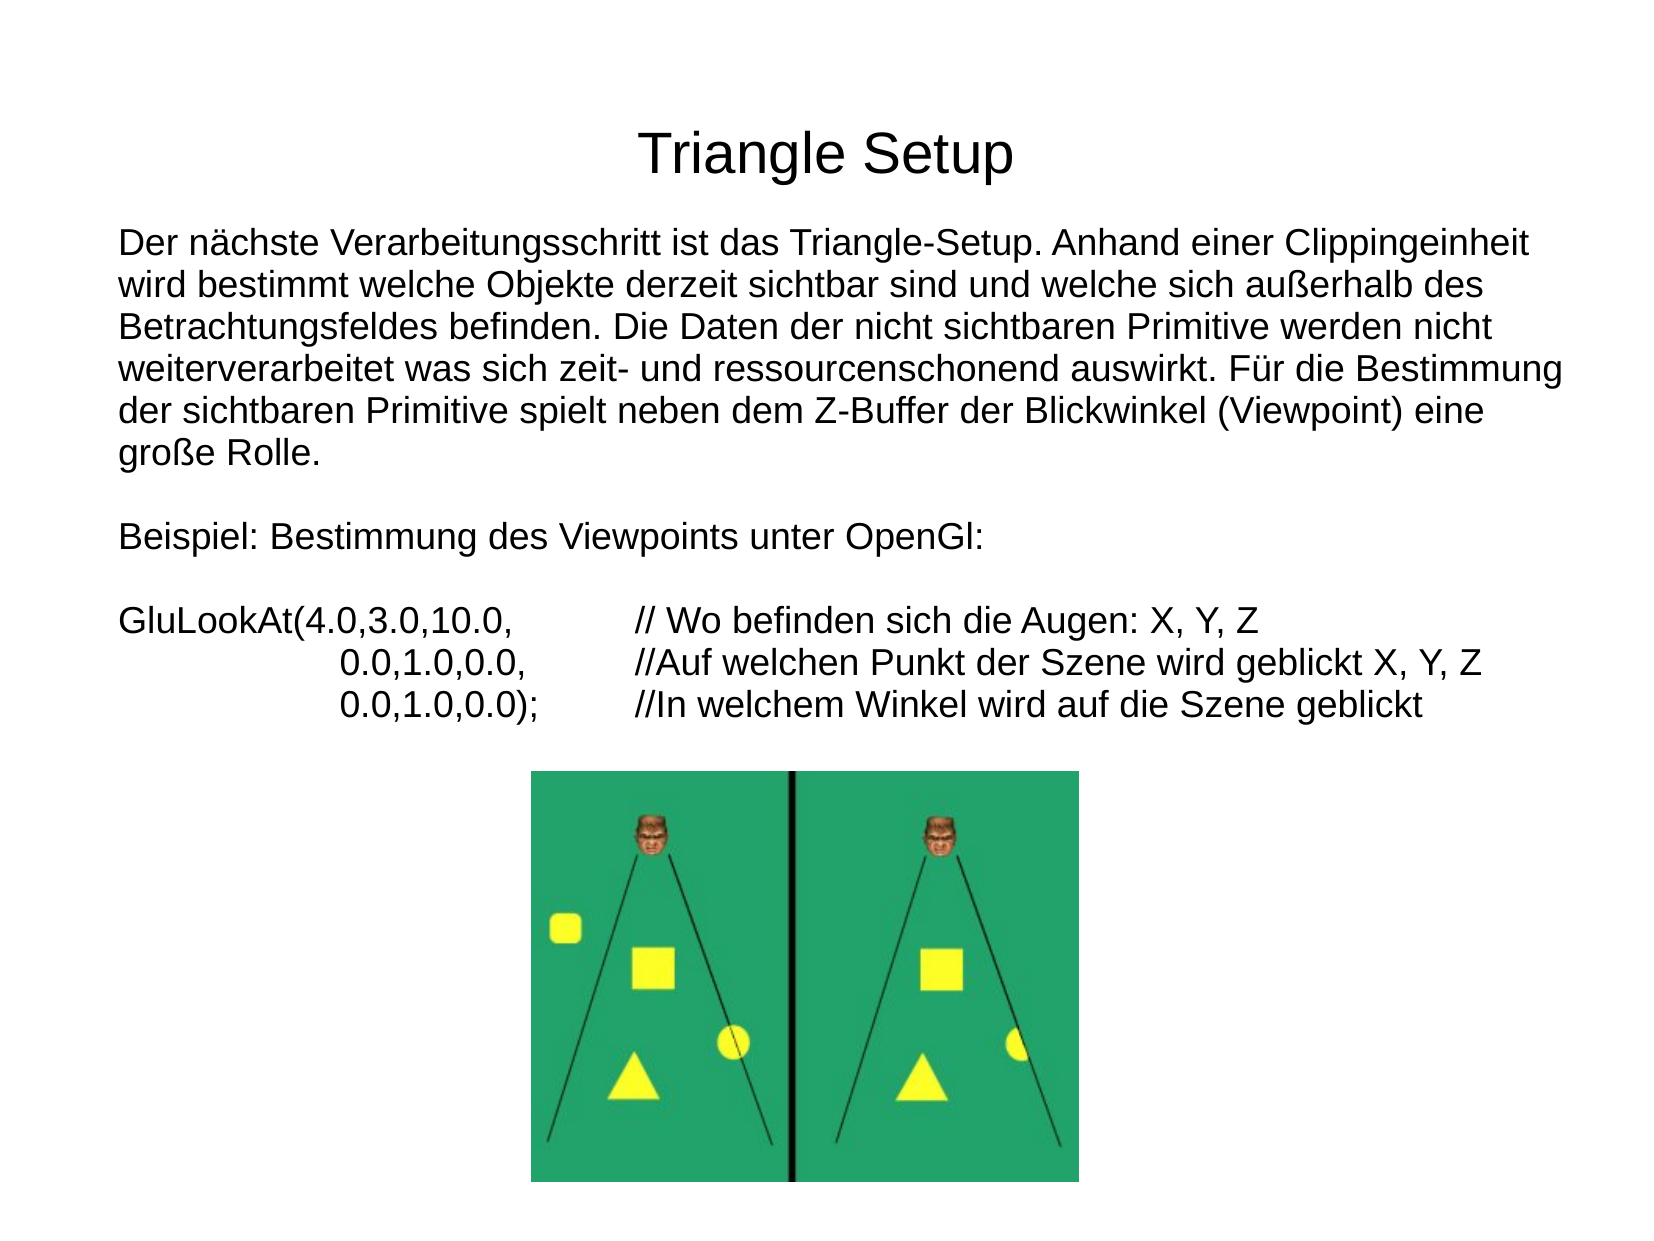

Der nächste Verarbeitungsschritt ist das Triangle-Setup. Anhand einer Clippingeinheit wird bestimmt welche Objekte derzeit sichtbar sind und welche sich außerhalb des Betrachtungsfeldes befinden. Die Daten der nicht sichtbaren Primitive werden nicht weiterverarbeitet was sich zeit- und ressourcenschonend auswirkt. Für die Bestimmung der sichtbaren Primitive spielt neben dem Z-Buffer der Blickwinkel (Viewpoint) eine große Rolle.
Beispiel: Bestimmung des Viewpoints unter OpenGl:
GluLookAt(4.0,3.0,10.0, 	// Wo befinden sich die Augen: X, Y, Z
			0.0,1.0,0.0, 	//Auf welchen Punkt der Szene wird geblickt X, Y, Z
			0.0,1.0,0.0);		//In welchem Winkel wird auf die Szene geblickt
# Triangle Setup